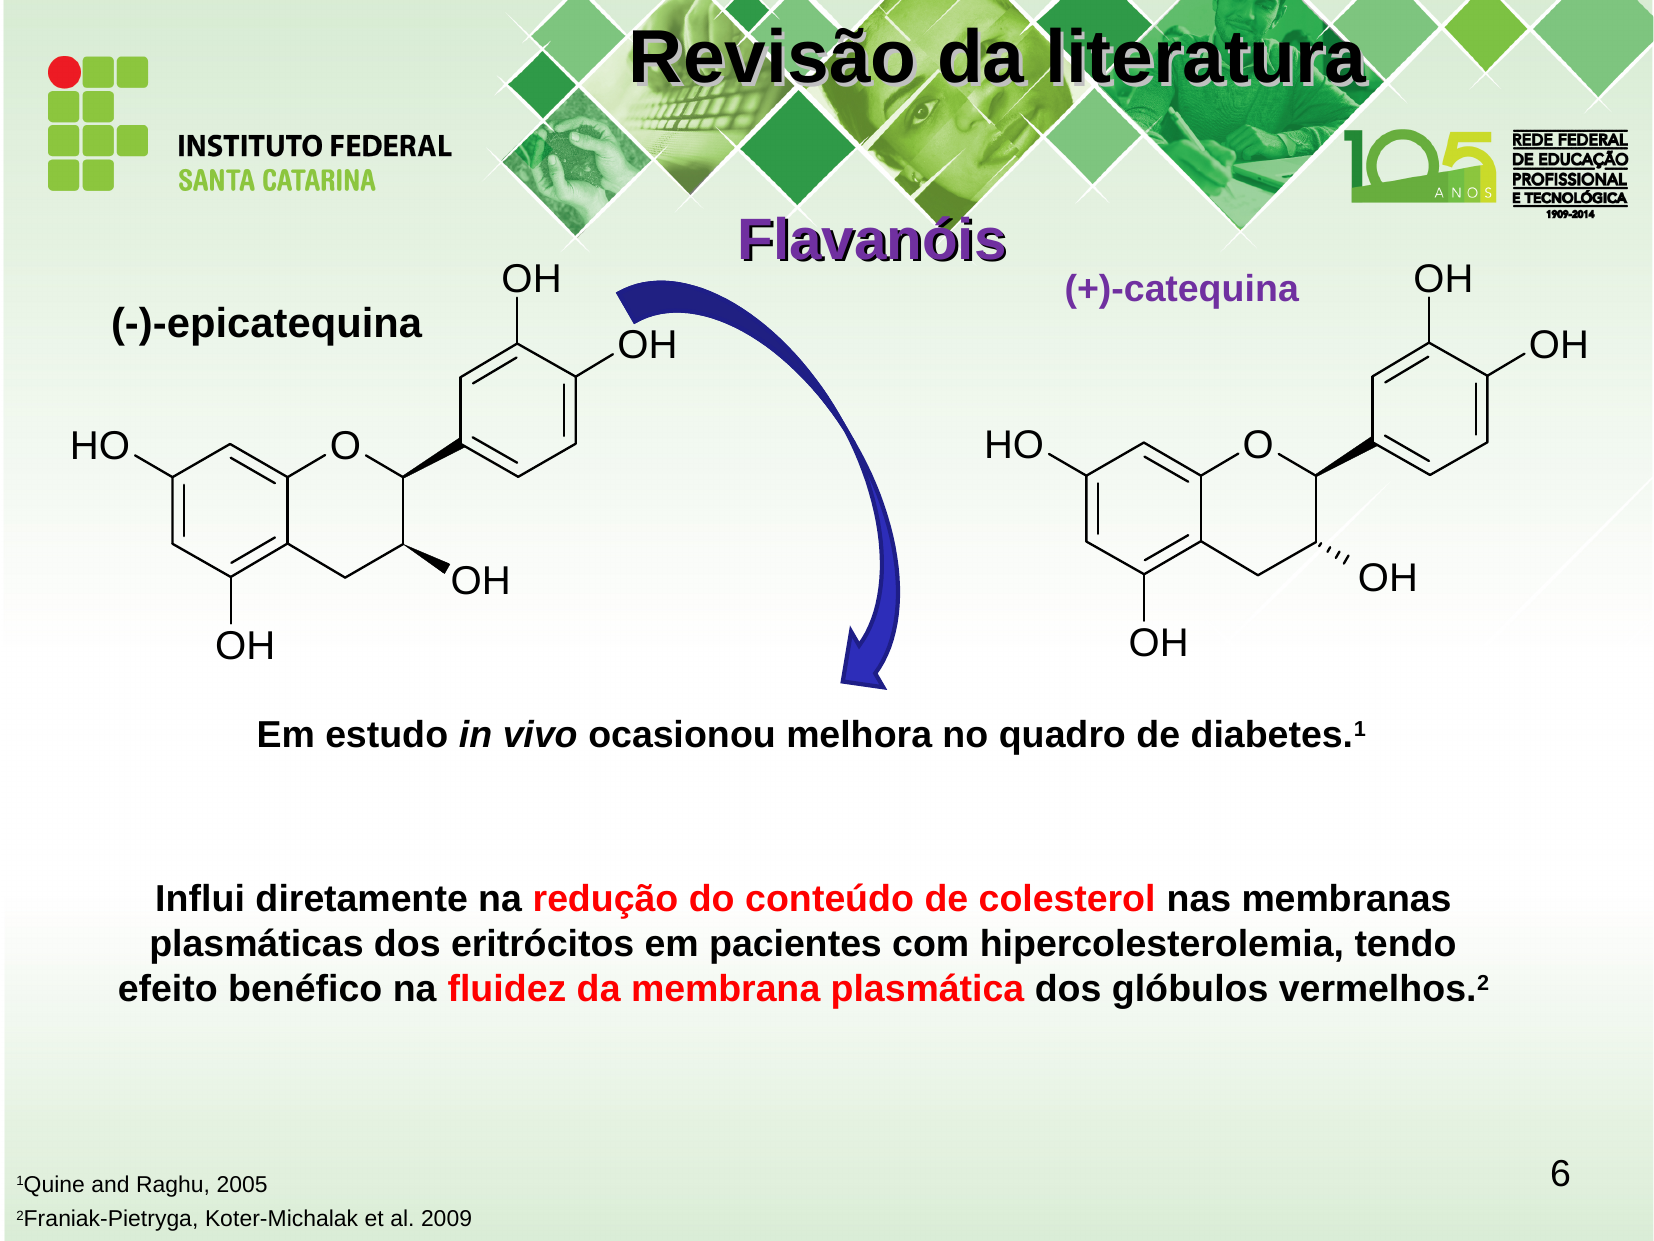

Revisão da literatura
Flavanóis
(+)-catequina
(-)-epicatequina
Em estudo in vivo ocasionou melhora no quadro de diabetes.1
Influi diretamente na redução do conteúdo de colesterol nas membranas plasmáticas dos eritrócitos em pacientes com hipercolesterolemia, tendo efeito benéfico na fluidez da membrana plasmática dos glóbulos vermelhos.2
1Quine and Raghu, 2005
2Franiak-Pietryga, Koter-Michalak et al. 2009